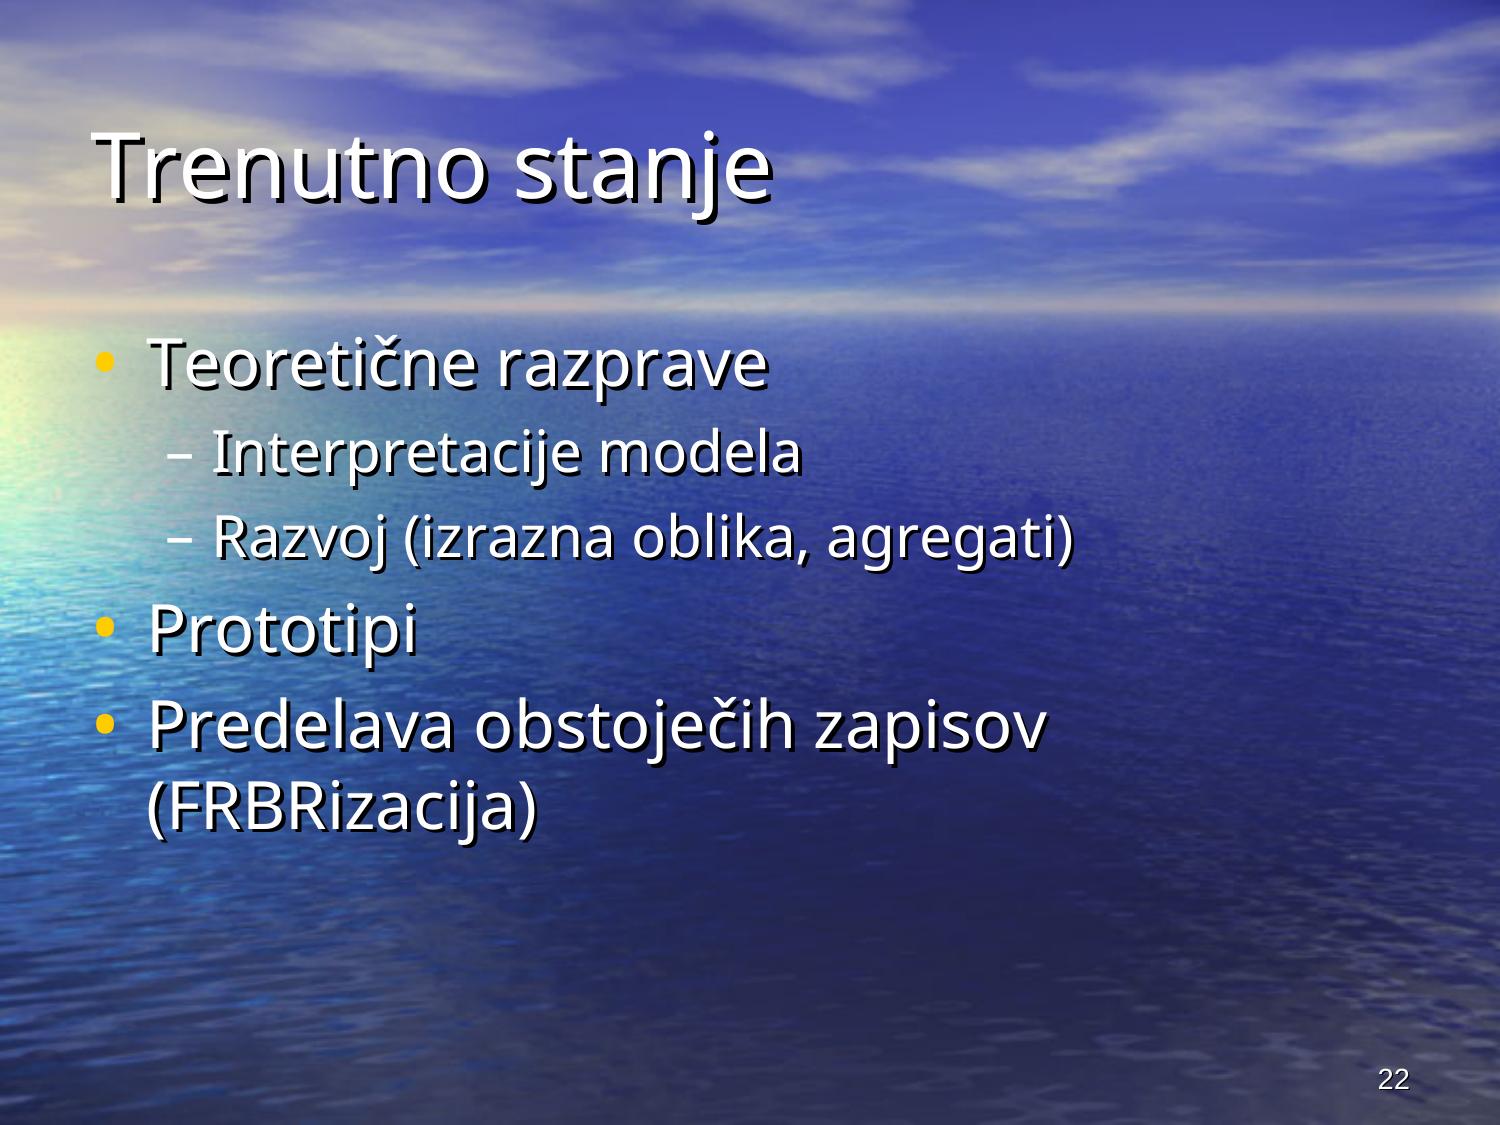

# Trenutno stanje
Teoretične razprave
Interpretacije modela
Razvoj (izrazna oblika, agregati)
Prototipi
Predelava obstoječih zapisov (FRBRizacija)